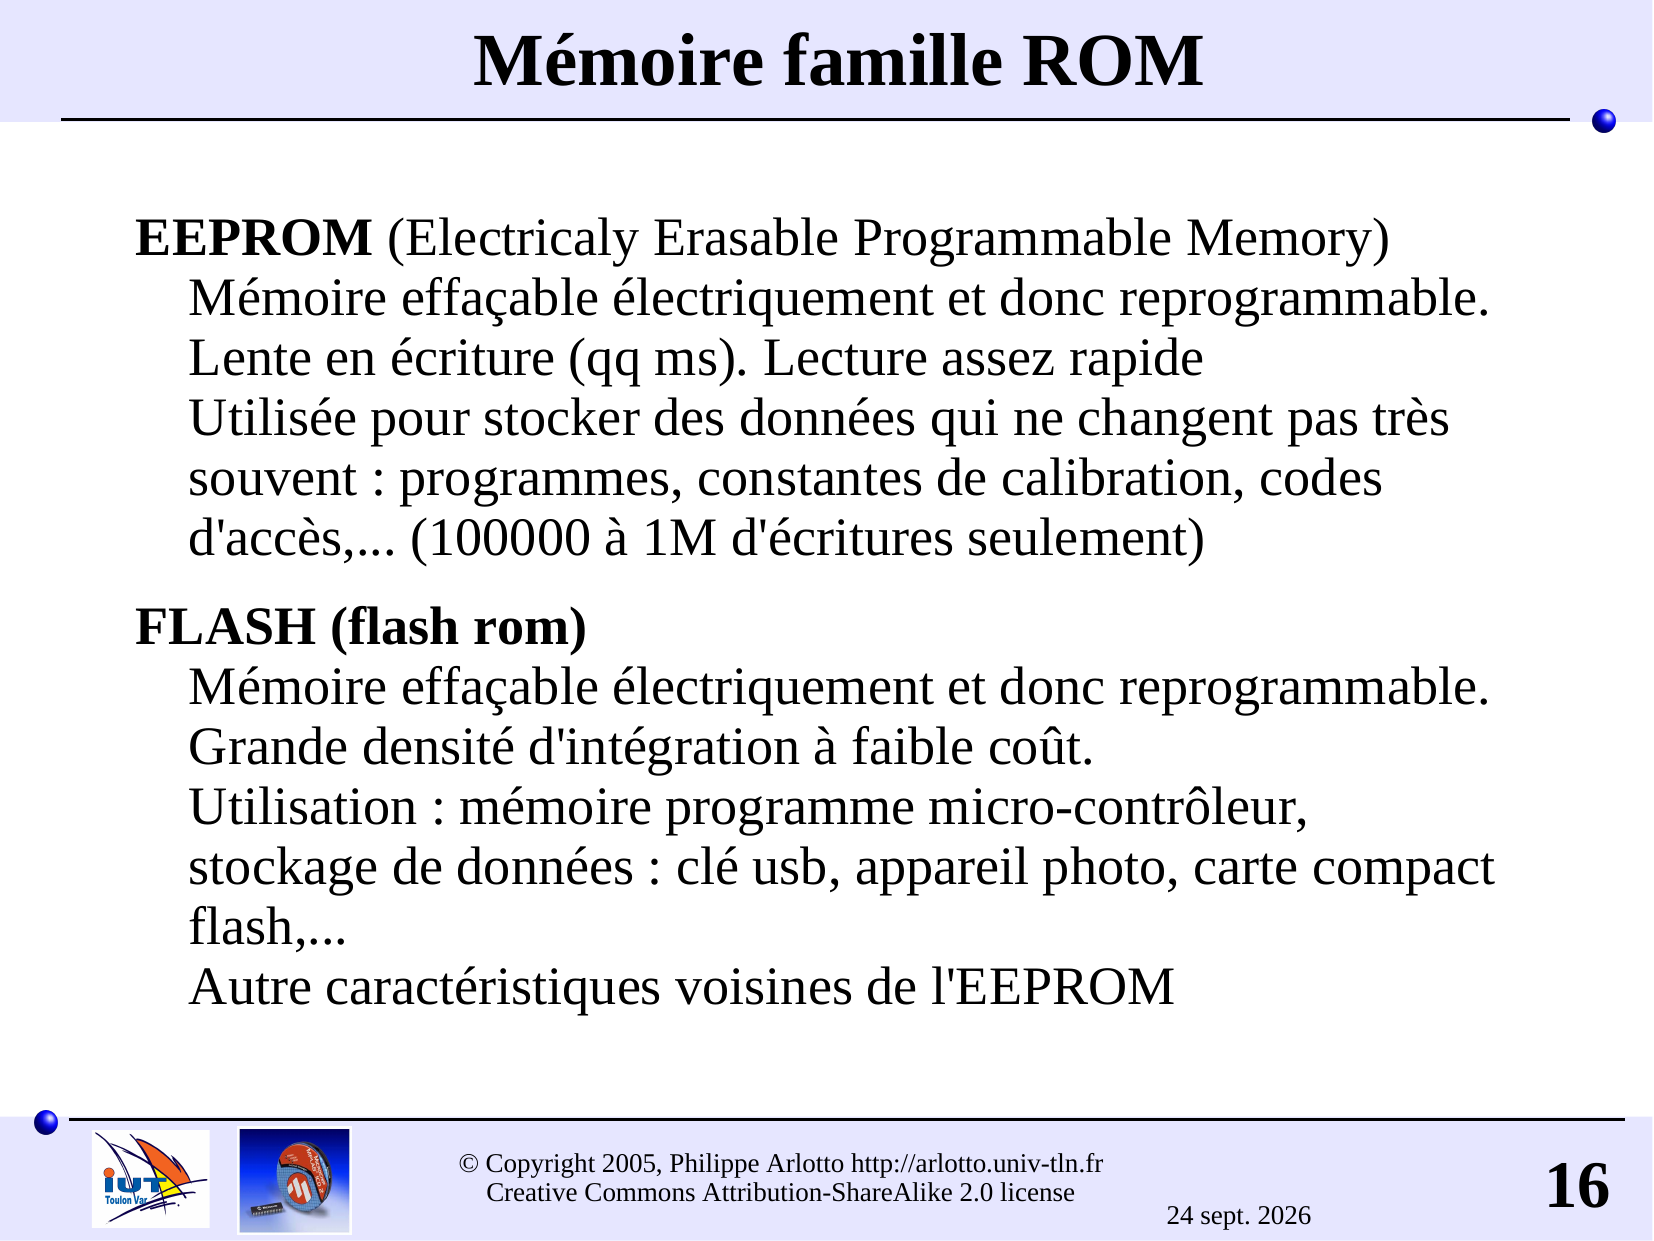

# Mémoire famille ROM
EEPROM (Electricaly Erasable Programmable Memory)
Mémoire effaçable électriquement et donc reprogrammable.
Lente en écriture (qq ms). Lecture assez rapide
Utilisée pour stocker des données qui ne changent pas très souvent : programmes, constantes de calibration, codes d'accès,... (100000 à 1M d'écritures seulement)
FLASH (flash rom)
Mémoire effaçable électriquement et donc reprogrammable.
Grande densité d'intégration à faible coût.
Utilisation : mémoire programme micro-contrôleur,
stockage de données : clé usb, appareil photo, carte compact flash,...
Autre caractéristiques voisines de l'EEPROM